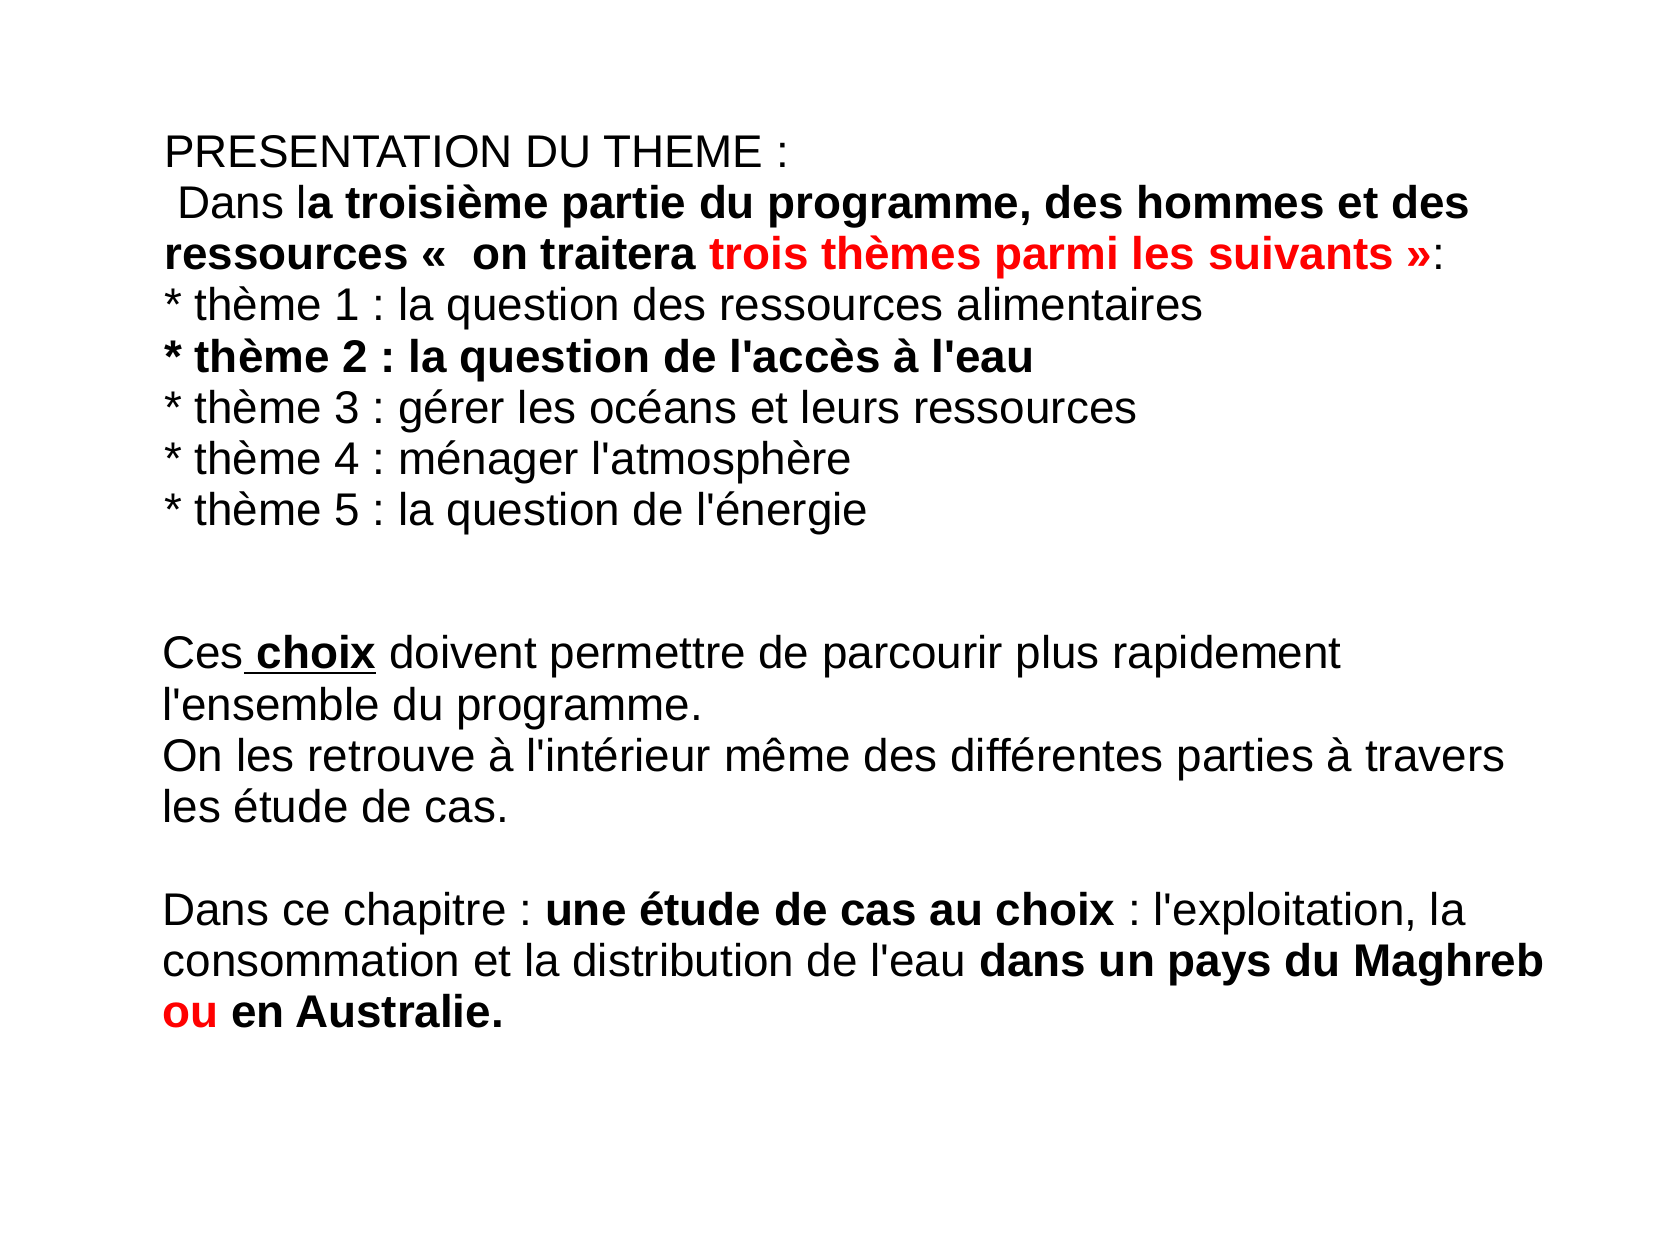

PRESENTATION DU THEME :
 Dans la troisième partie du programme, des hommes et des ressources «  on traitera trois thèmes parmi les suivants »:
* thème 1 : la question des ressources alimentaires
* thème 2 : la question de l'accès à l'eau
* thème 3 : gérer les océans et leurs ressources
* thème 4 : ménager l'atmosphère
* thème 5 : la question de l'énergie
Ces choix doivent permettre de parcourir plus rapidement l'ensemble du programme.
On les retrouve à l'intérieur même des différentes parties à travers les étude de cas.
Dans ce chapitre : une étude de cas au choix : l'exploitation, la consommation et la distribution de l'eau dans un pays du Maghreb ou en Australie.